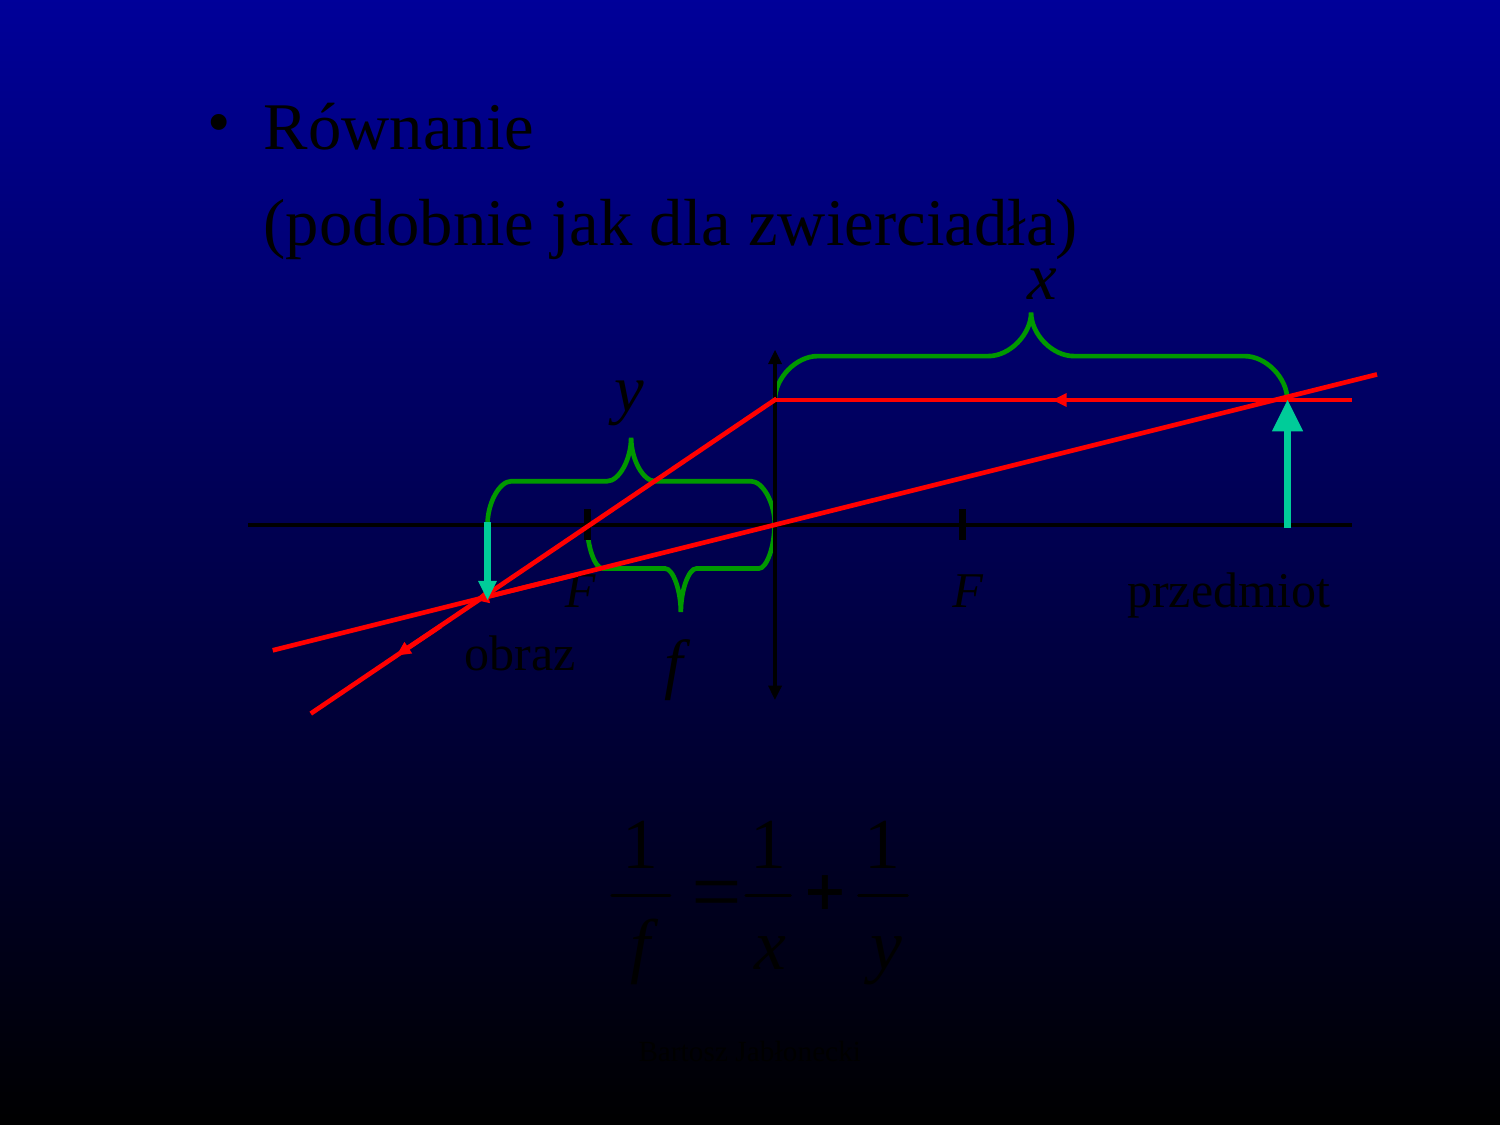

Równanie
	(podobnie jak dla zwierciadła)
x
y
f
przedmiot
F
F
obraz
Bartosz Jabłonecki